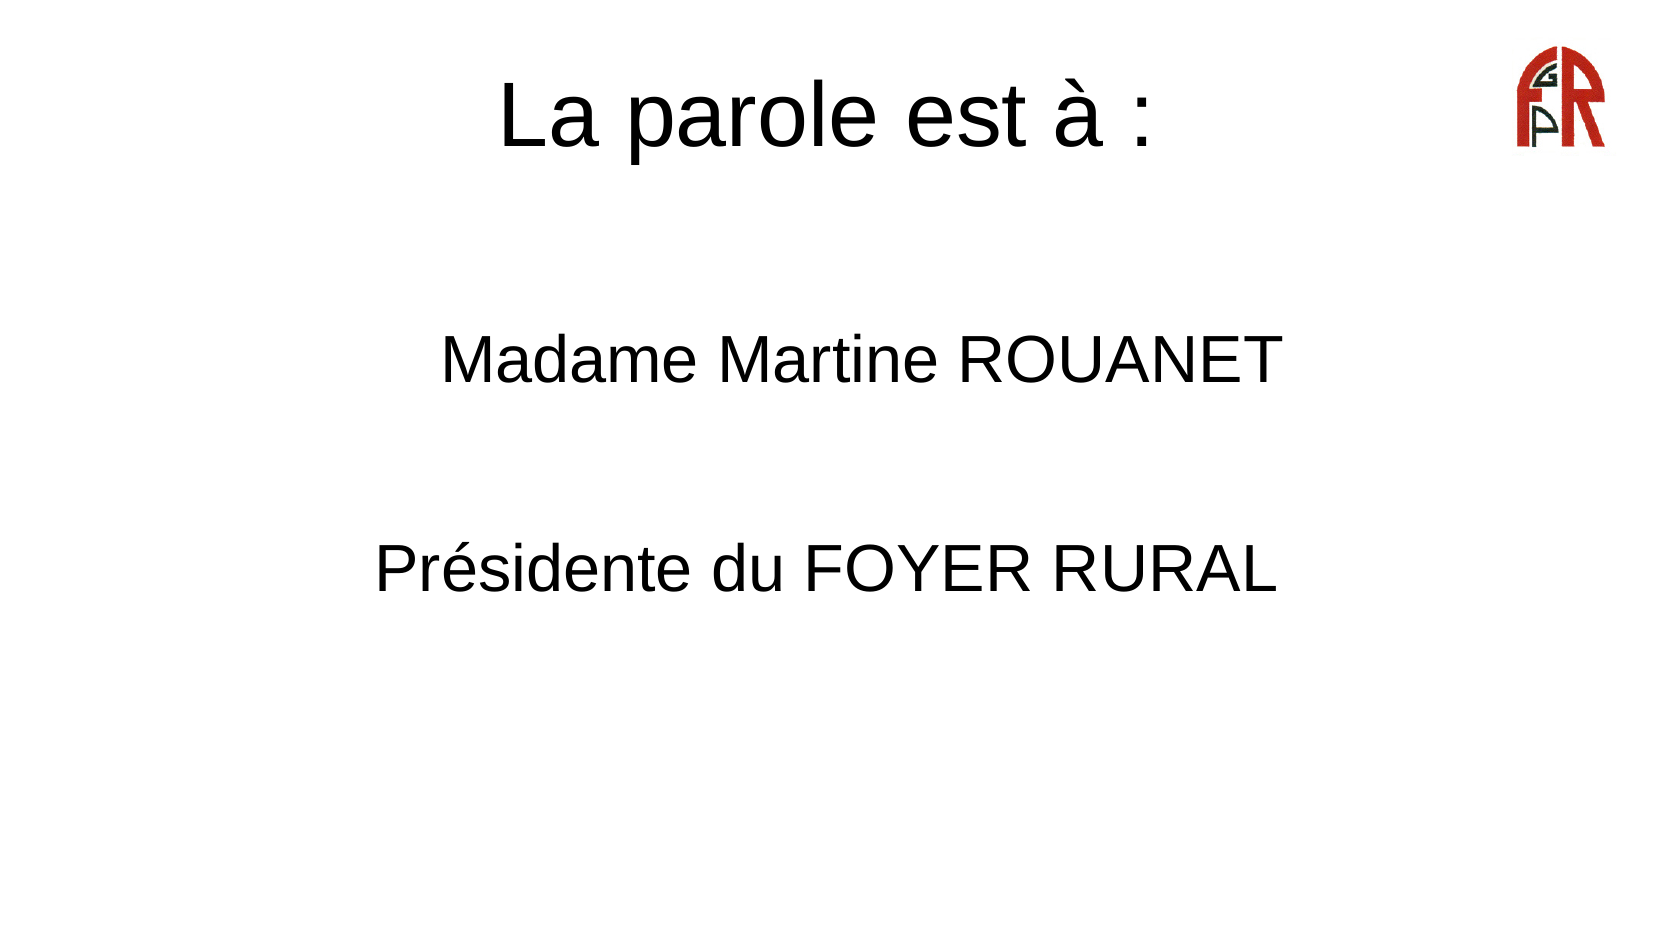

# La parole est à :
Madame Martine ROUANET
Présidente du FOYER RURAL